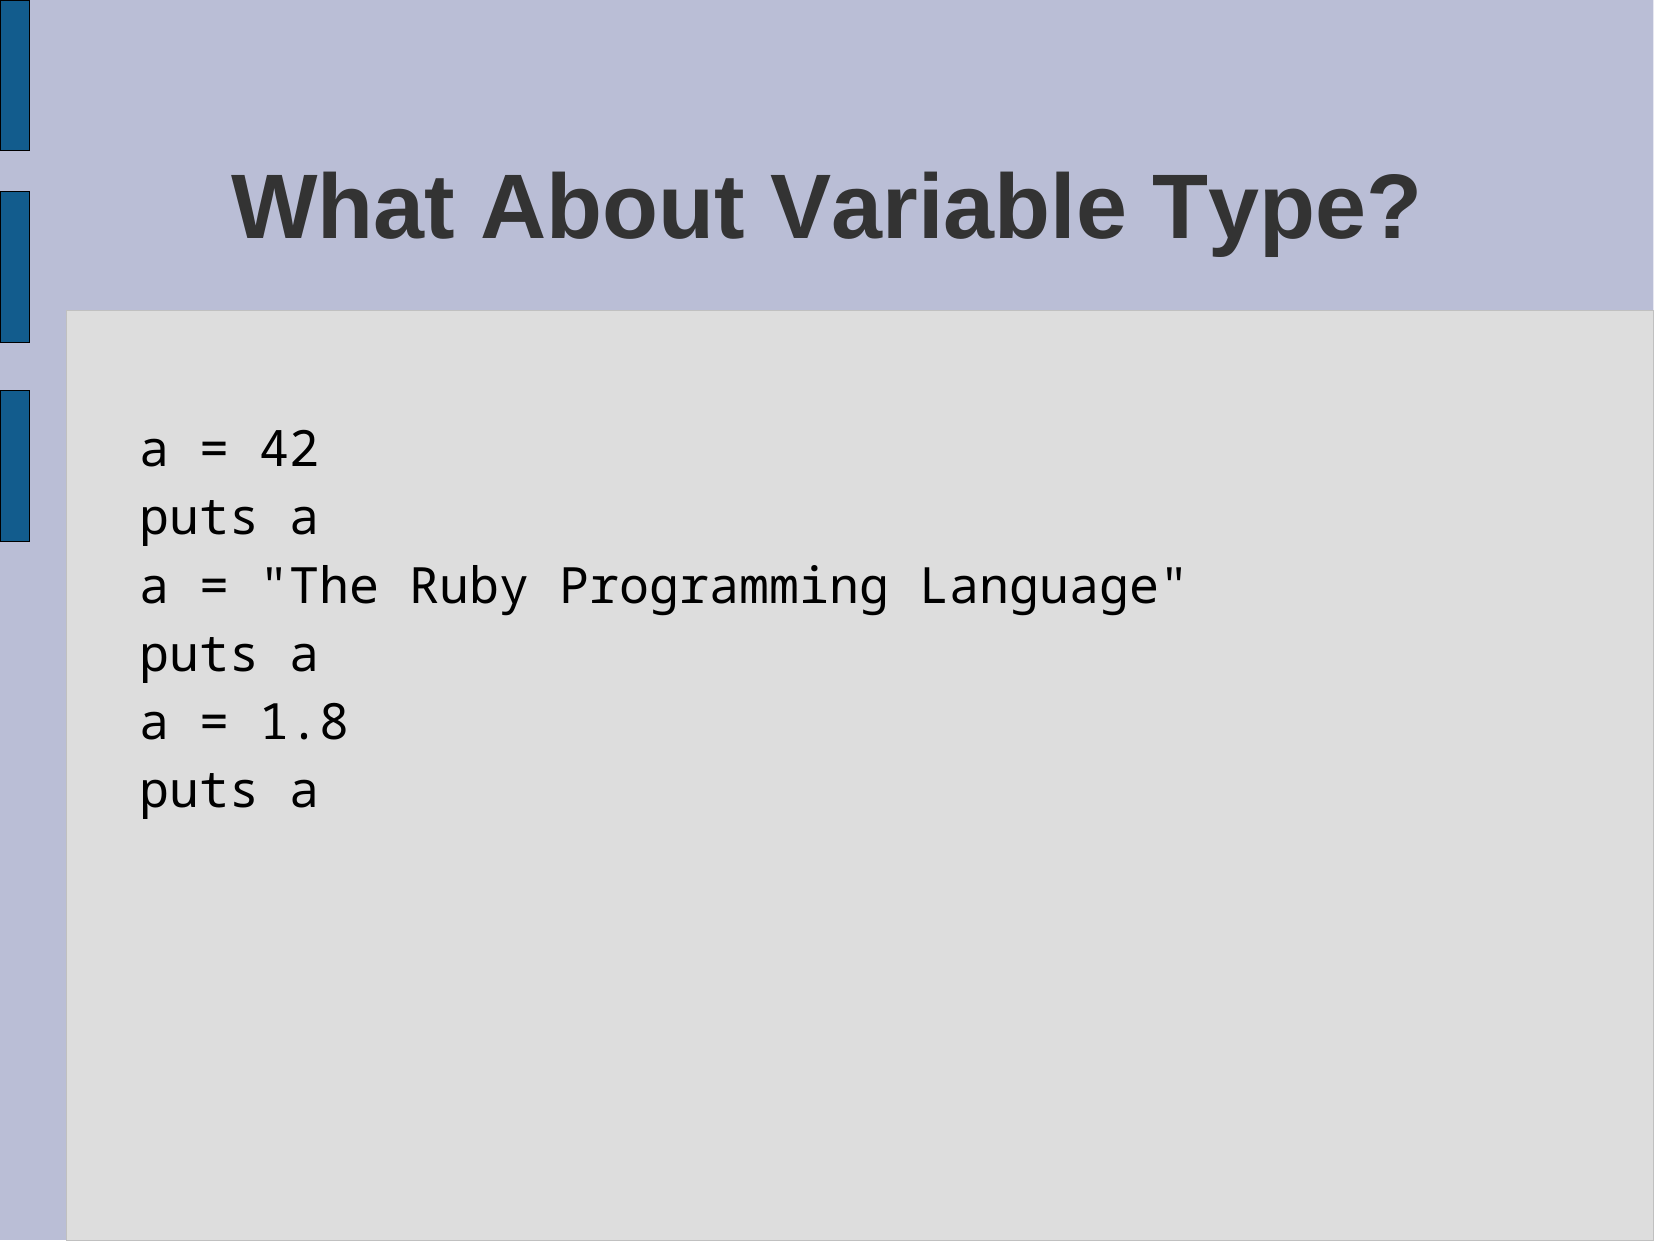

#
What About Variable Type?
a = 42
puts a
a = "The Ruby Programming Language"
puts a
a = 1.8
puts a